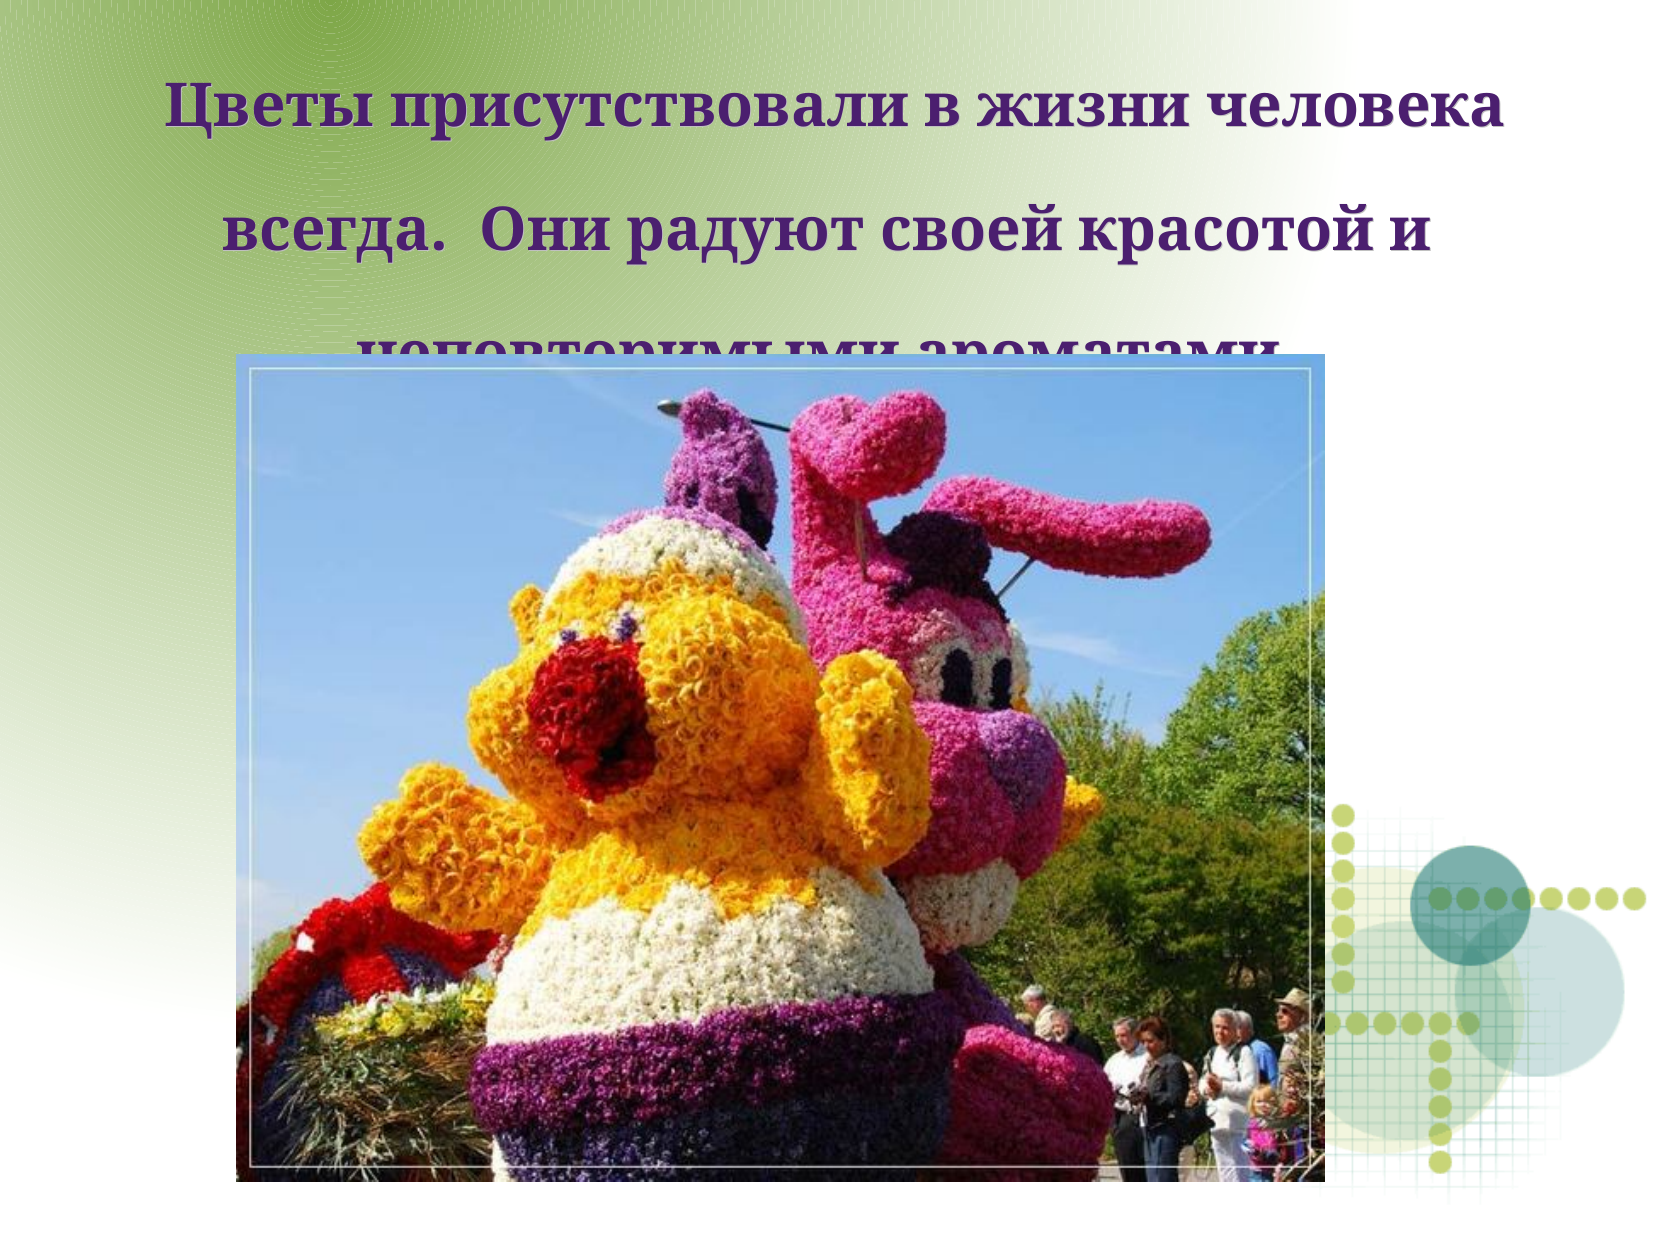

# Цветы присутствовали в жизни человека всегда. Они радуют своей красотой и неповторимыми ароматами.